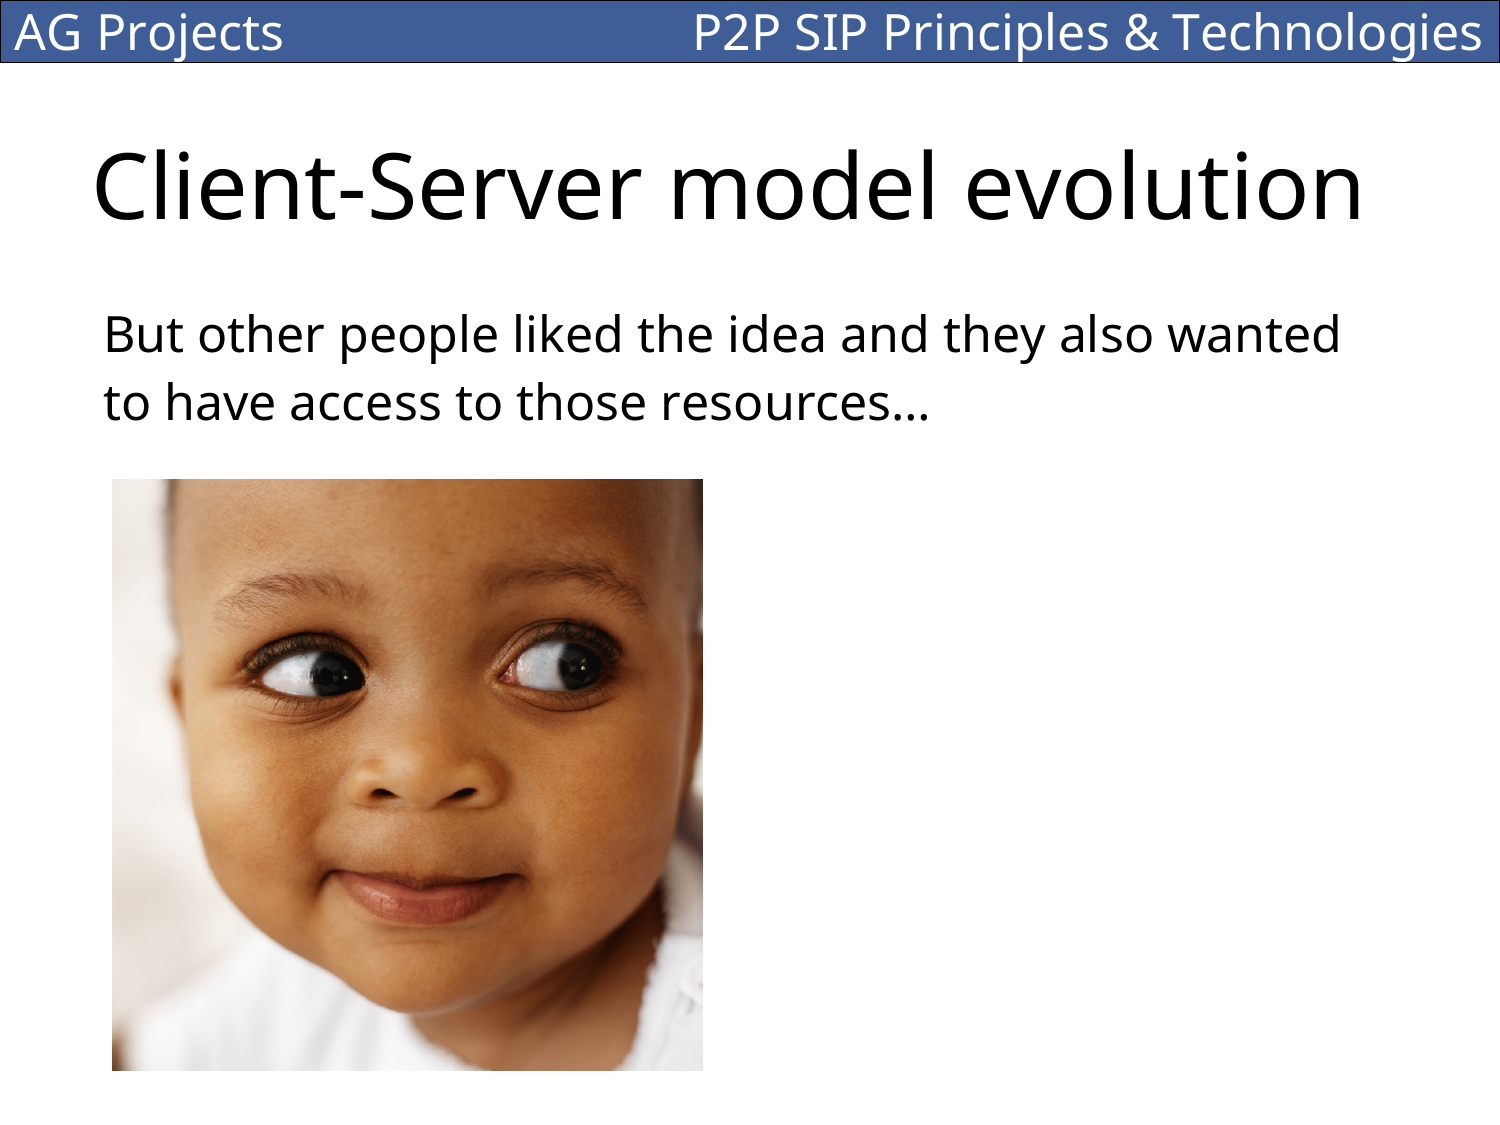

Client-Server model evolution
But other people liked the idea and they also wanted to have access to those resources…